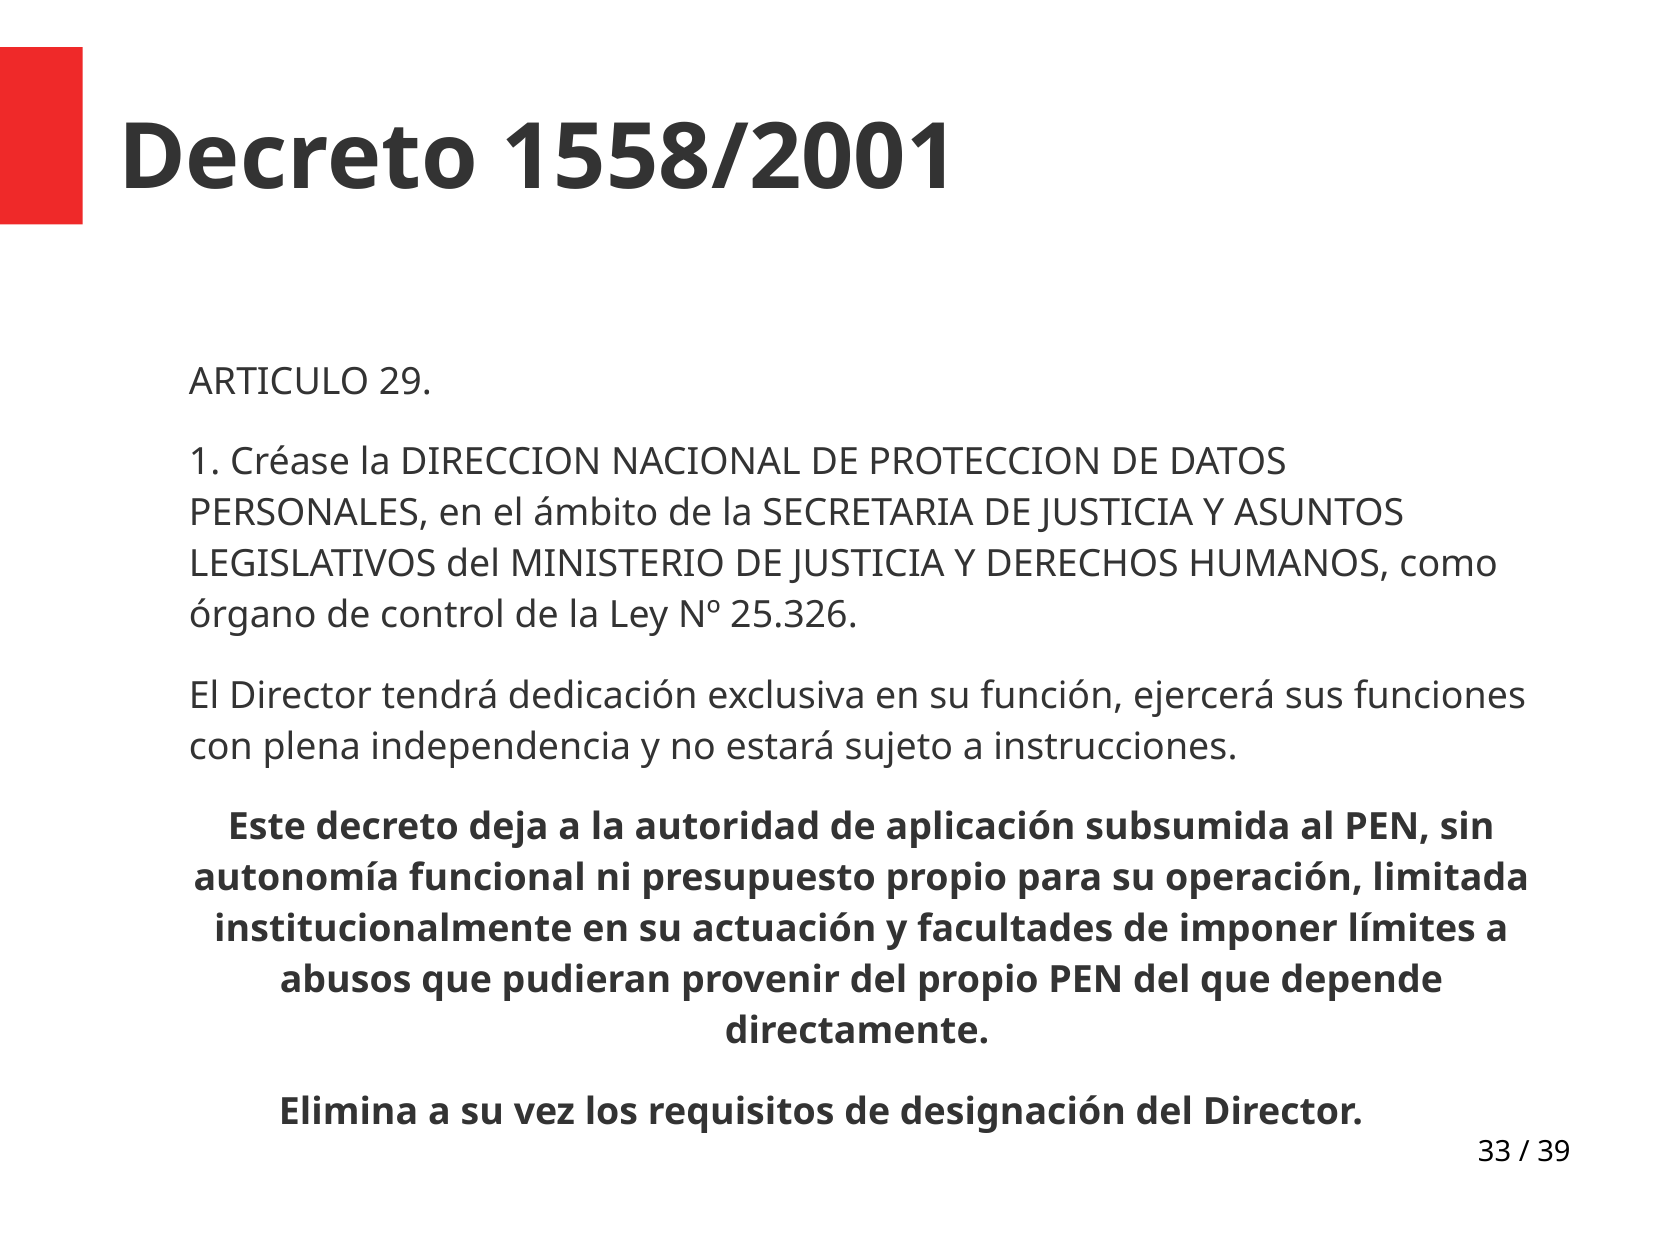

# Decreto 1558/2001
ARTICULO 29.
1. Créase la DIRECCION NACIONAL DE PROTECCION DE DATOS PERSONALES, en el ámbito de la SECRETARIA DE JUSTICIA Y ASUNTOS LEGISLATIVOS del MINISTERIO DE JUSTICIA Y DERECHOS HUMANOS, como órgano de control de la Ley Nº 25.326.
El Director tendrá dedicación exclusiva en su función, ejercerá sus funciones con plena independencia y no estará sujeto a instrucciones.
Este decreto deja a la autoridad de aplicación subsumida al PEN, sin autonomía funcional ni presupuesto propio para su operación, limitada institucionalmente en su actuación y facultades de imponer límites a abusos que pudieran provenir del propio PEN del que depende directamente.
Elimina a su vez los requisitos de designación del Director.
33